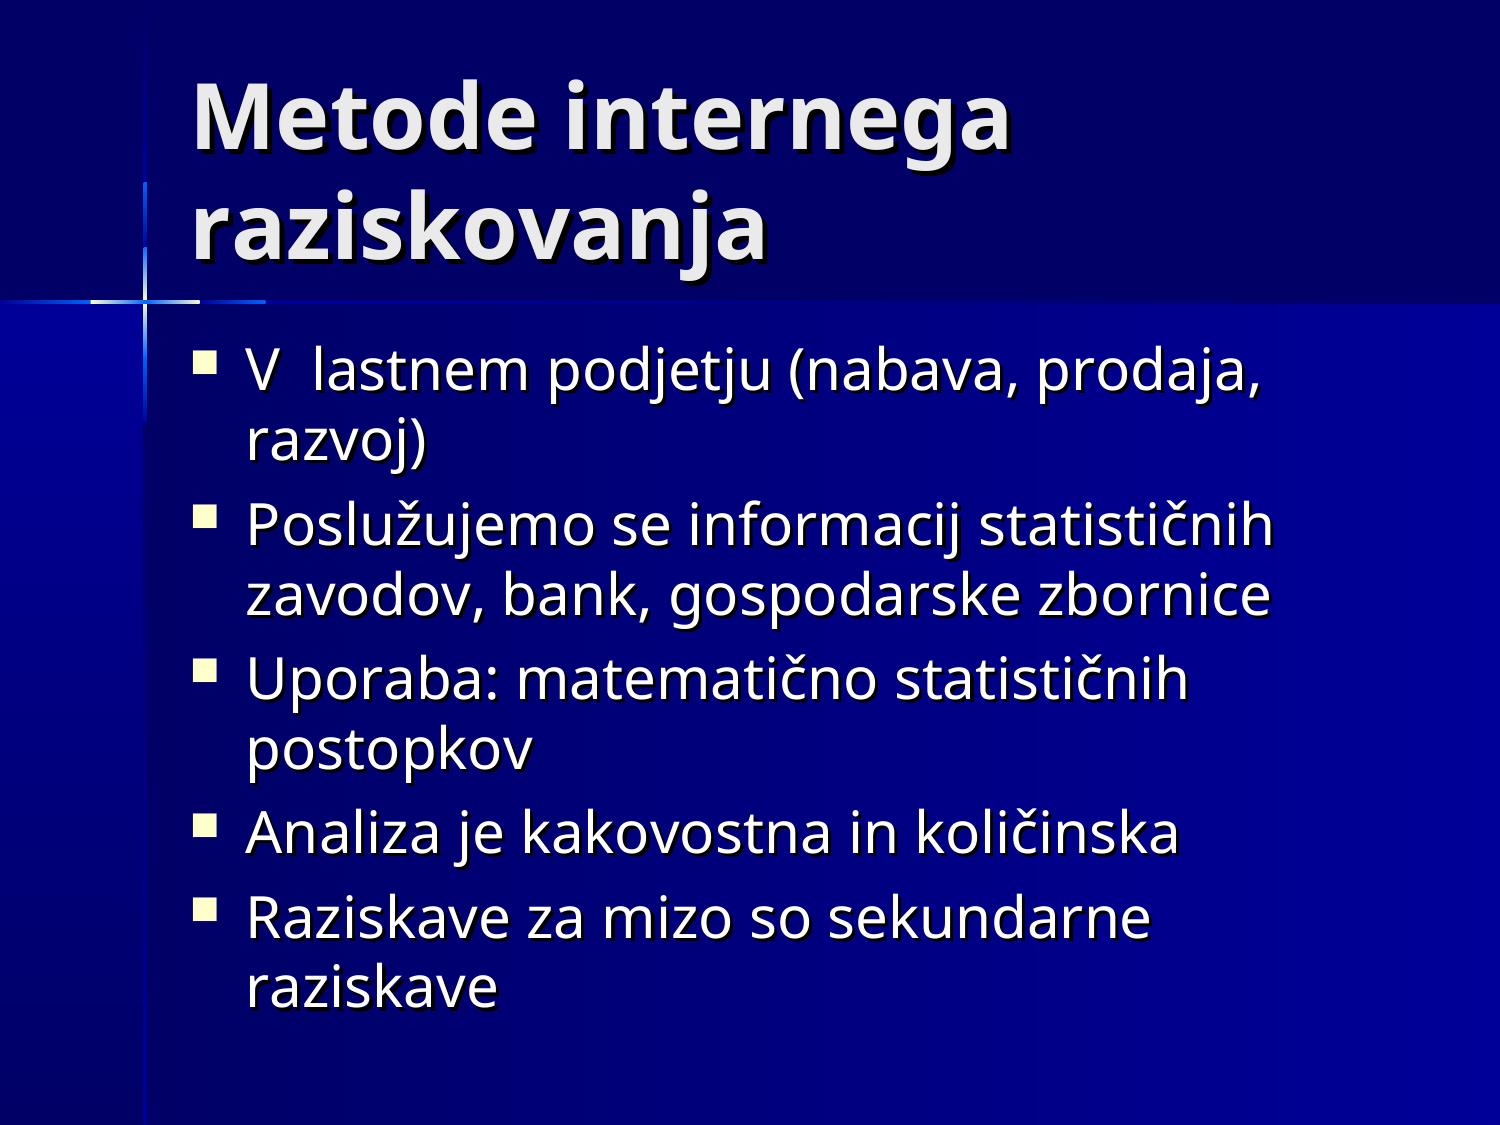

# Metode internega raziskovanja
V lastnem podjetju (nabava, prodaja, razvoj)
Poslužujemo se informacij statističnih zavodov, bank, gospodarske zbornice
Uporaba: matematično statističnih postopkov
Analiza je kakovostna in količinska
Raziskave za mizo so sekundarne raziskave